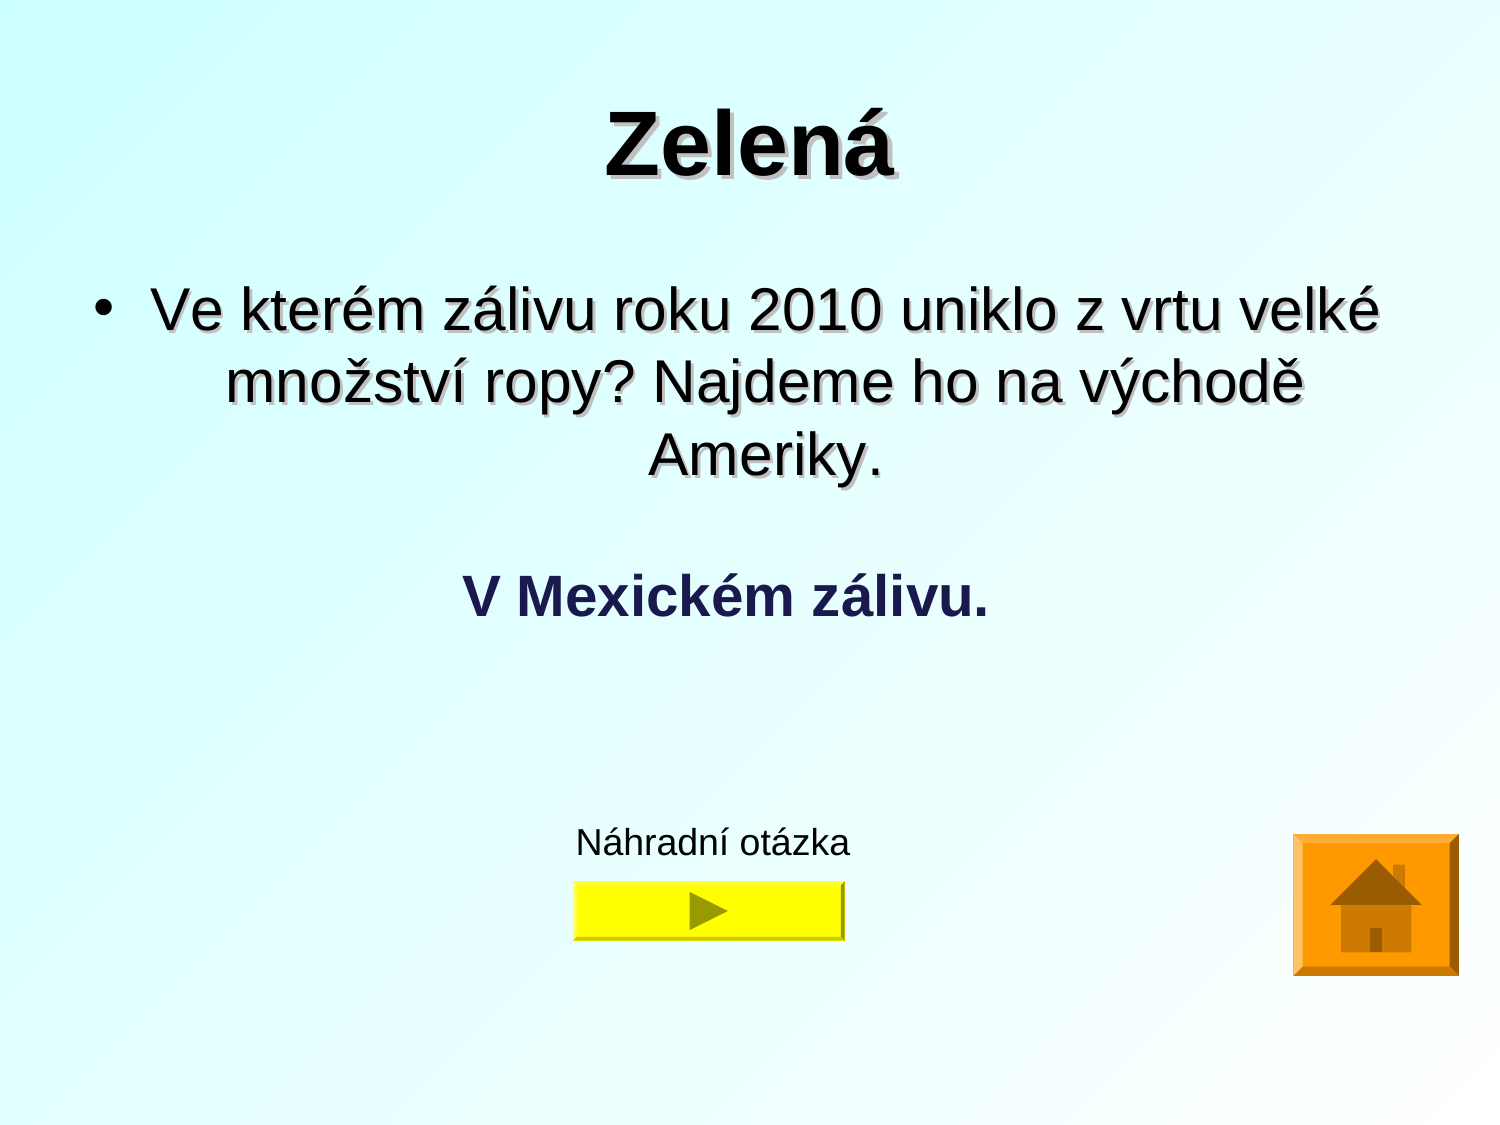

# Zelená
Ve kterém zálivu roku 2010 uniklo z vrtu velké množství ropy? Najdeme ho na východě Ameriky.
V Mexickém zálivu.
Náhradní otázka